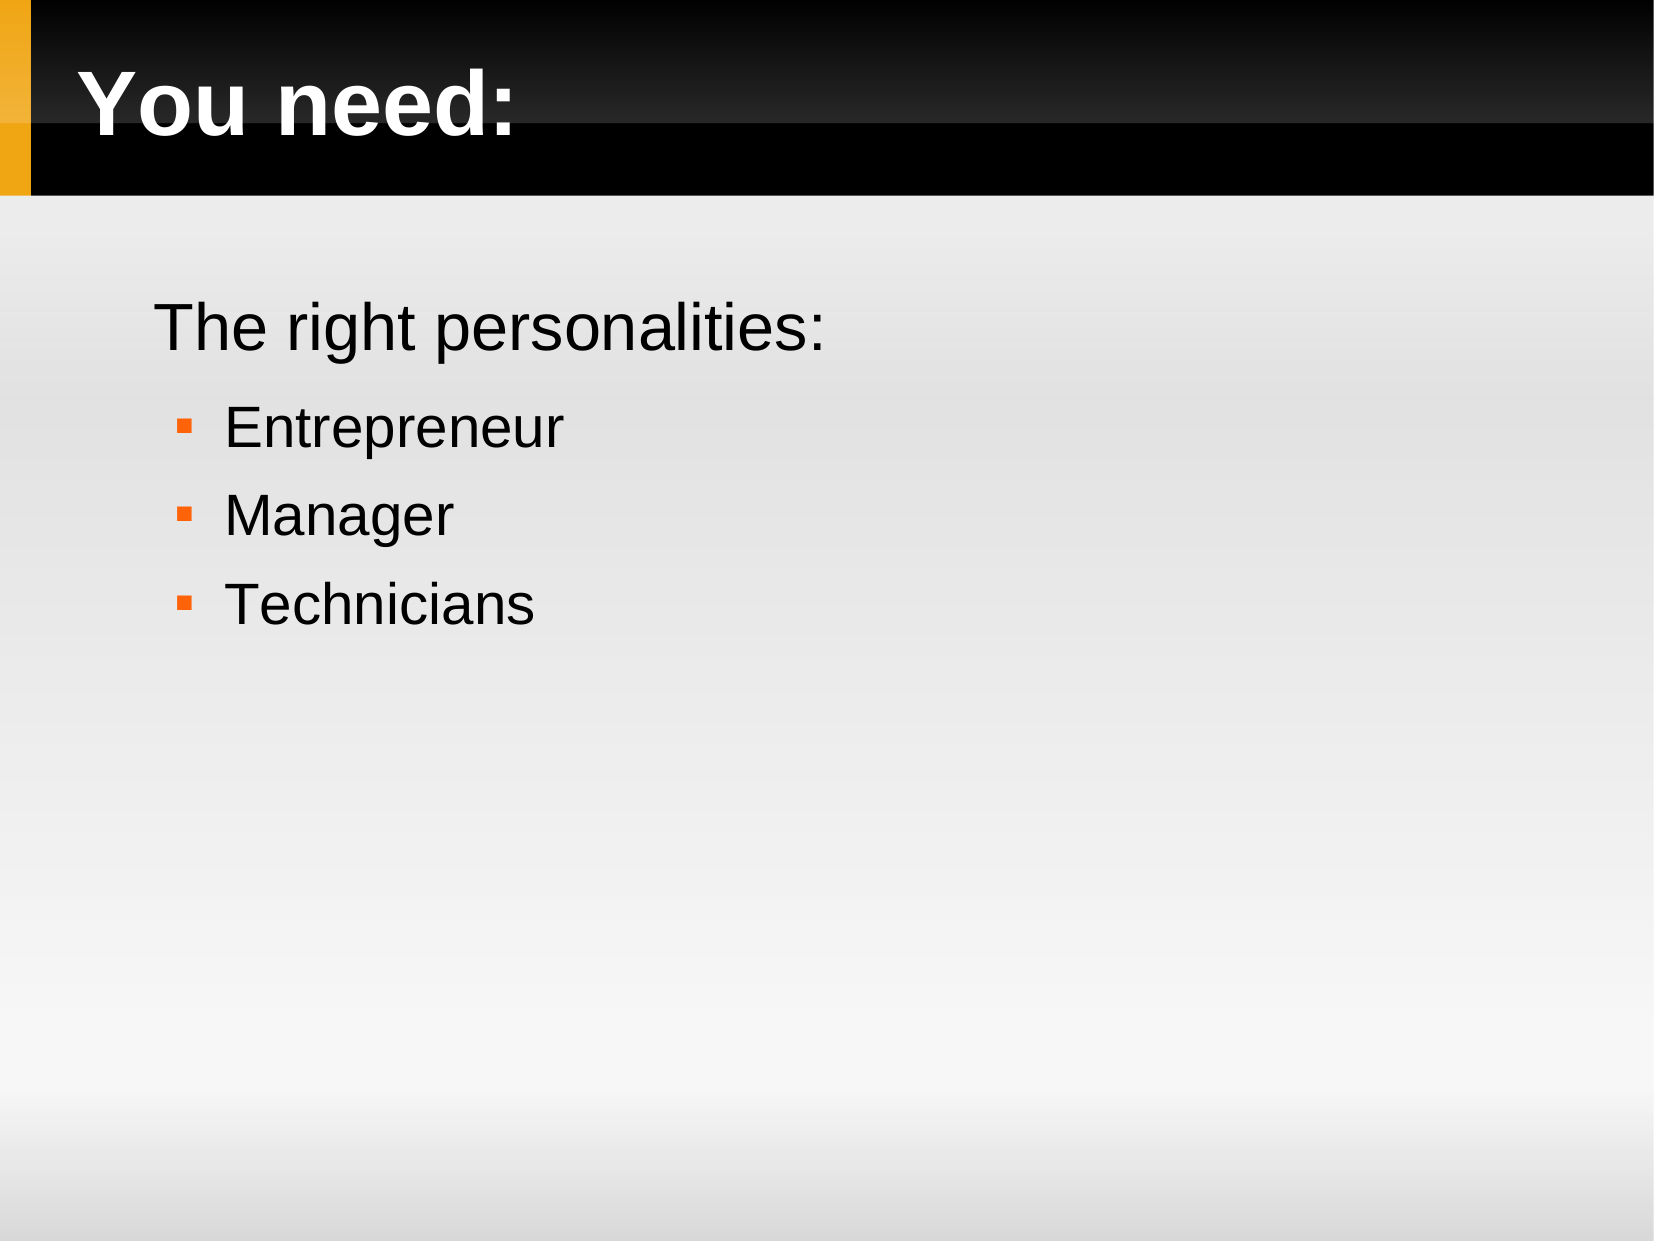

# You need:
The right personalities:
Entrepreneur
Manager
Technicians